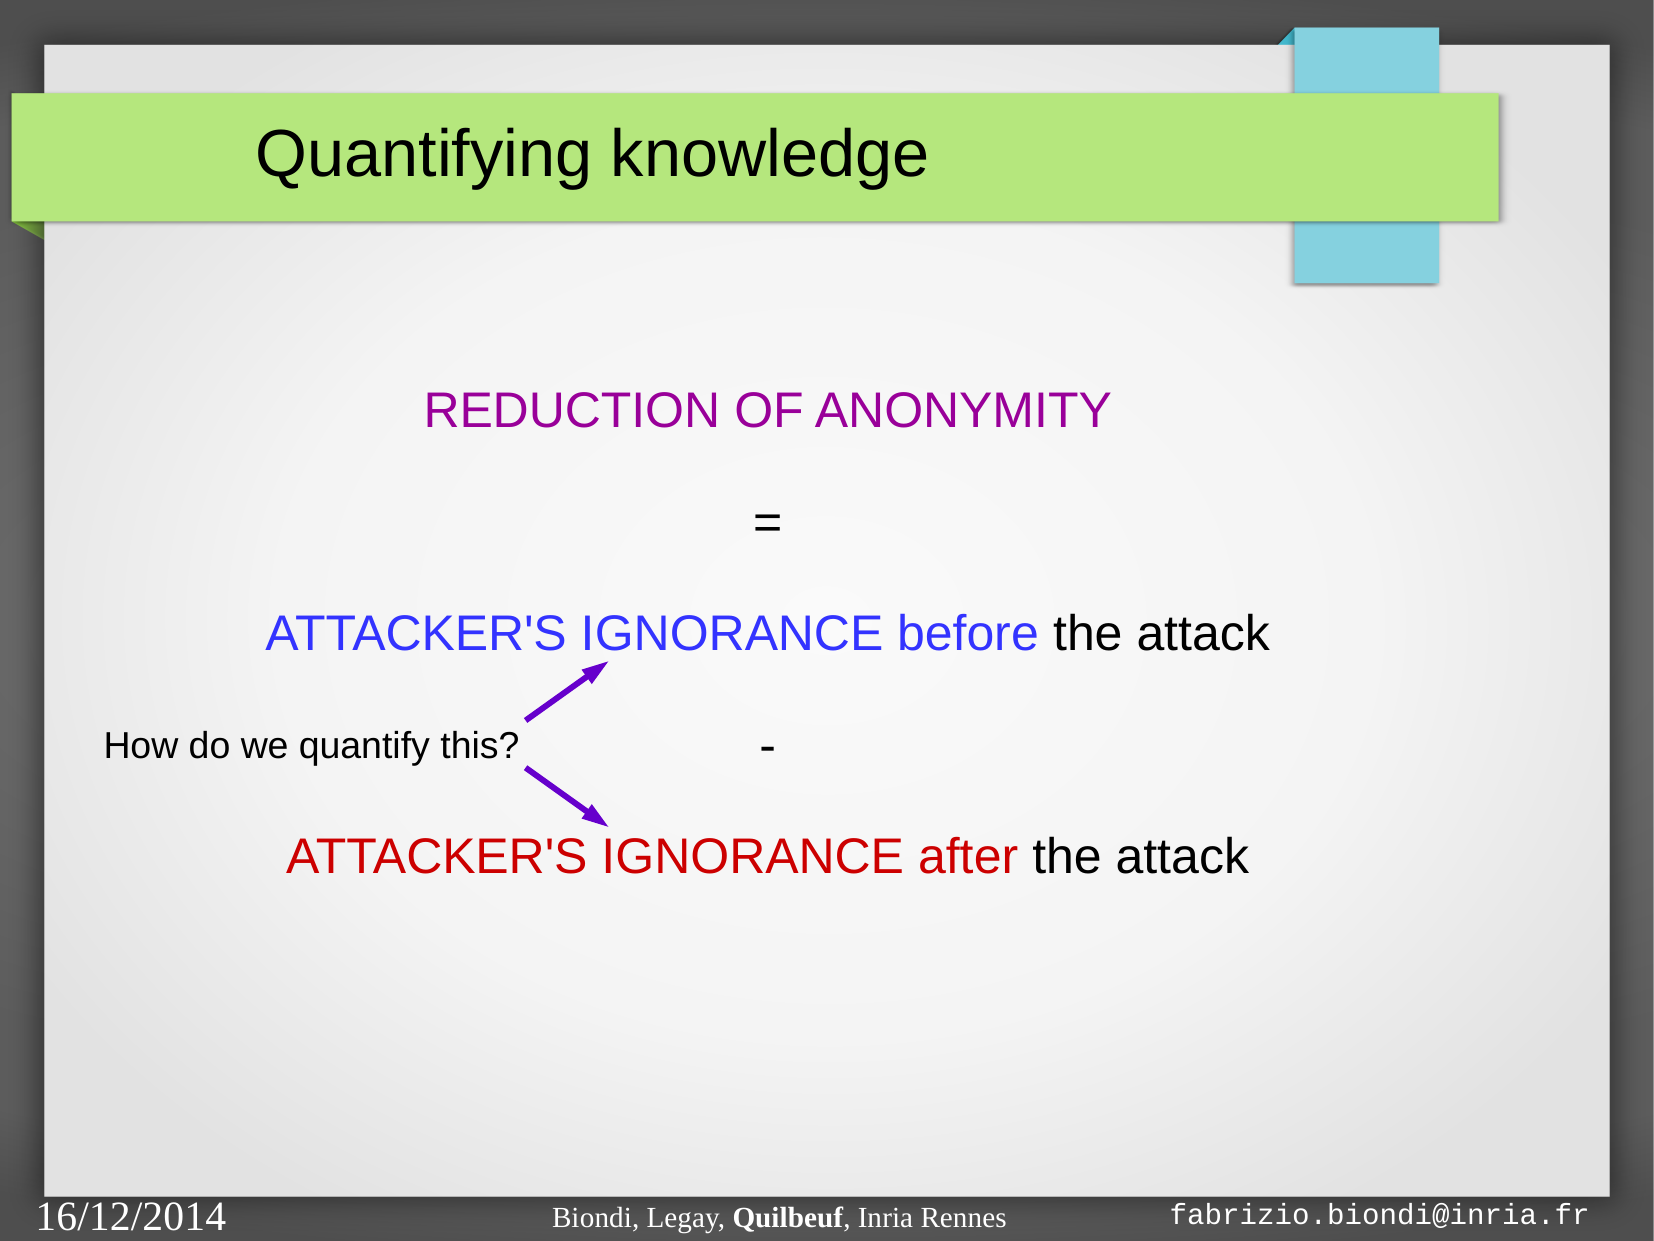

# Quantifying knowledge
REDUCTION OF ANONYMITY
=
ATTACKER'S IGNORANCE before the attack
-
ATTACKER'S IGNORANCE after the attack
How do we quantify this?
18/04/2014
Fabrizio Biondi, INRIA Rennes